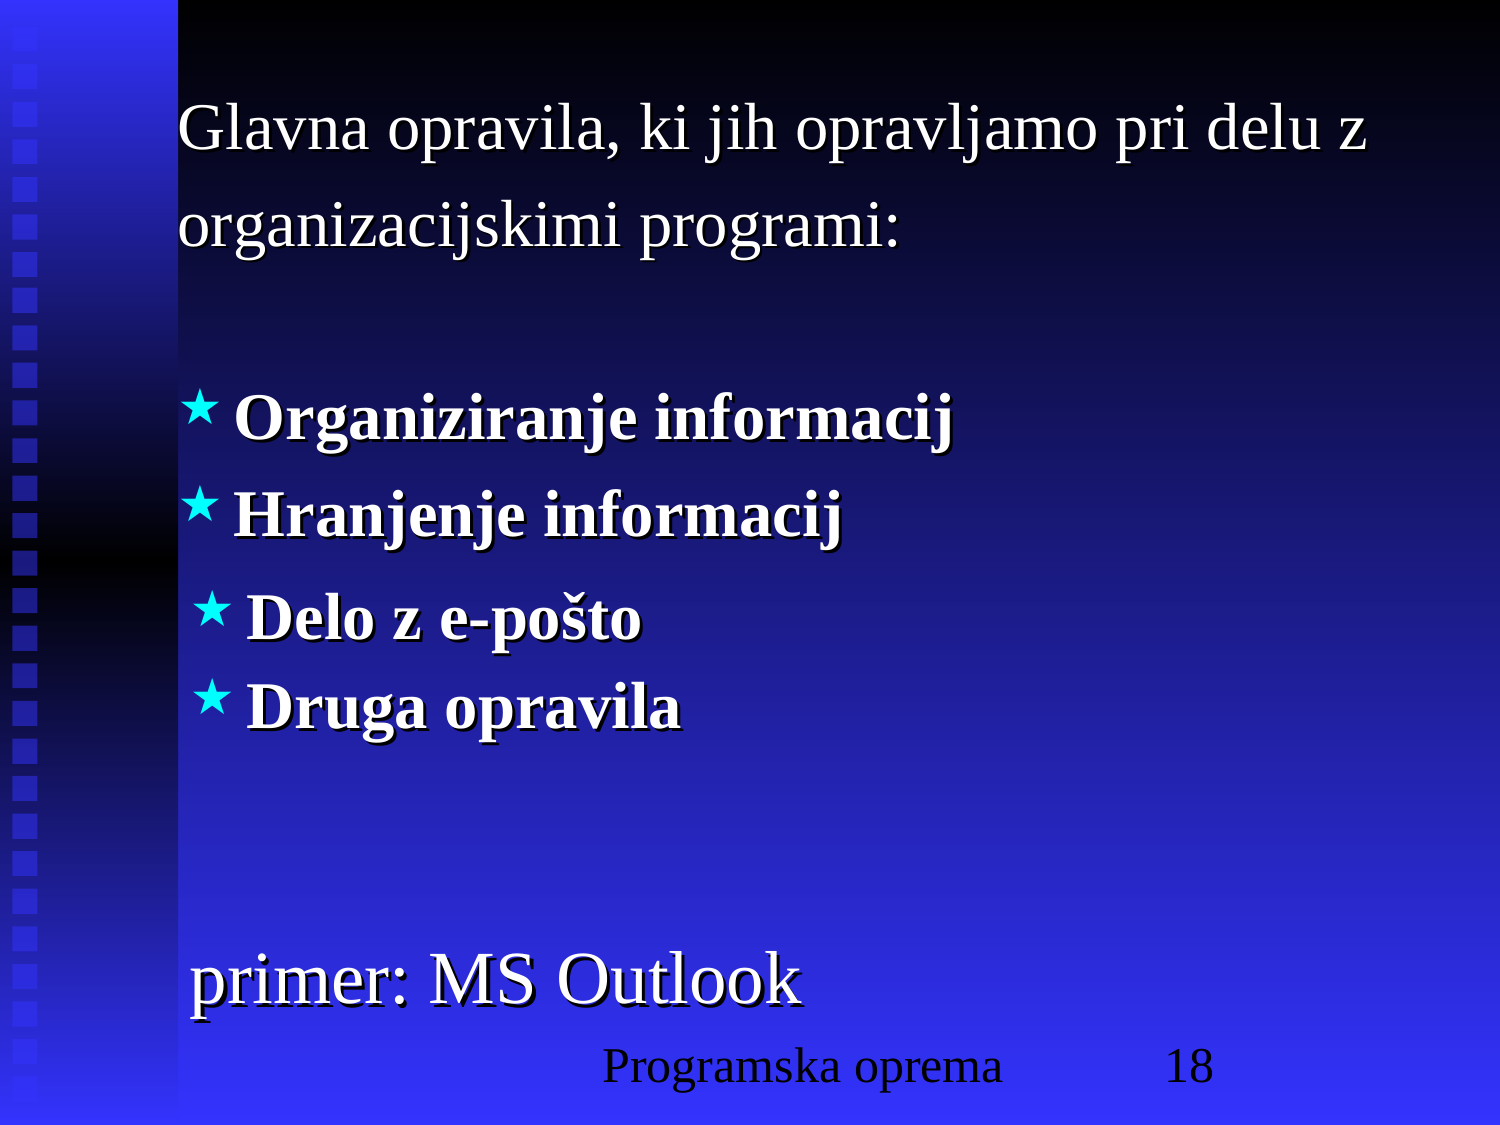

# Glavna opravila, ki jih opravljamo pri delu z
organizacijskimi programi:
Organiziranje informacij
Hranjenje informacij
Delo z e-pošto
Druga opravila
primer: MS Outlook
Programska oprema
18